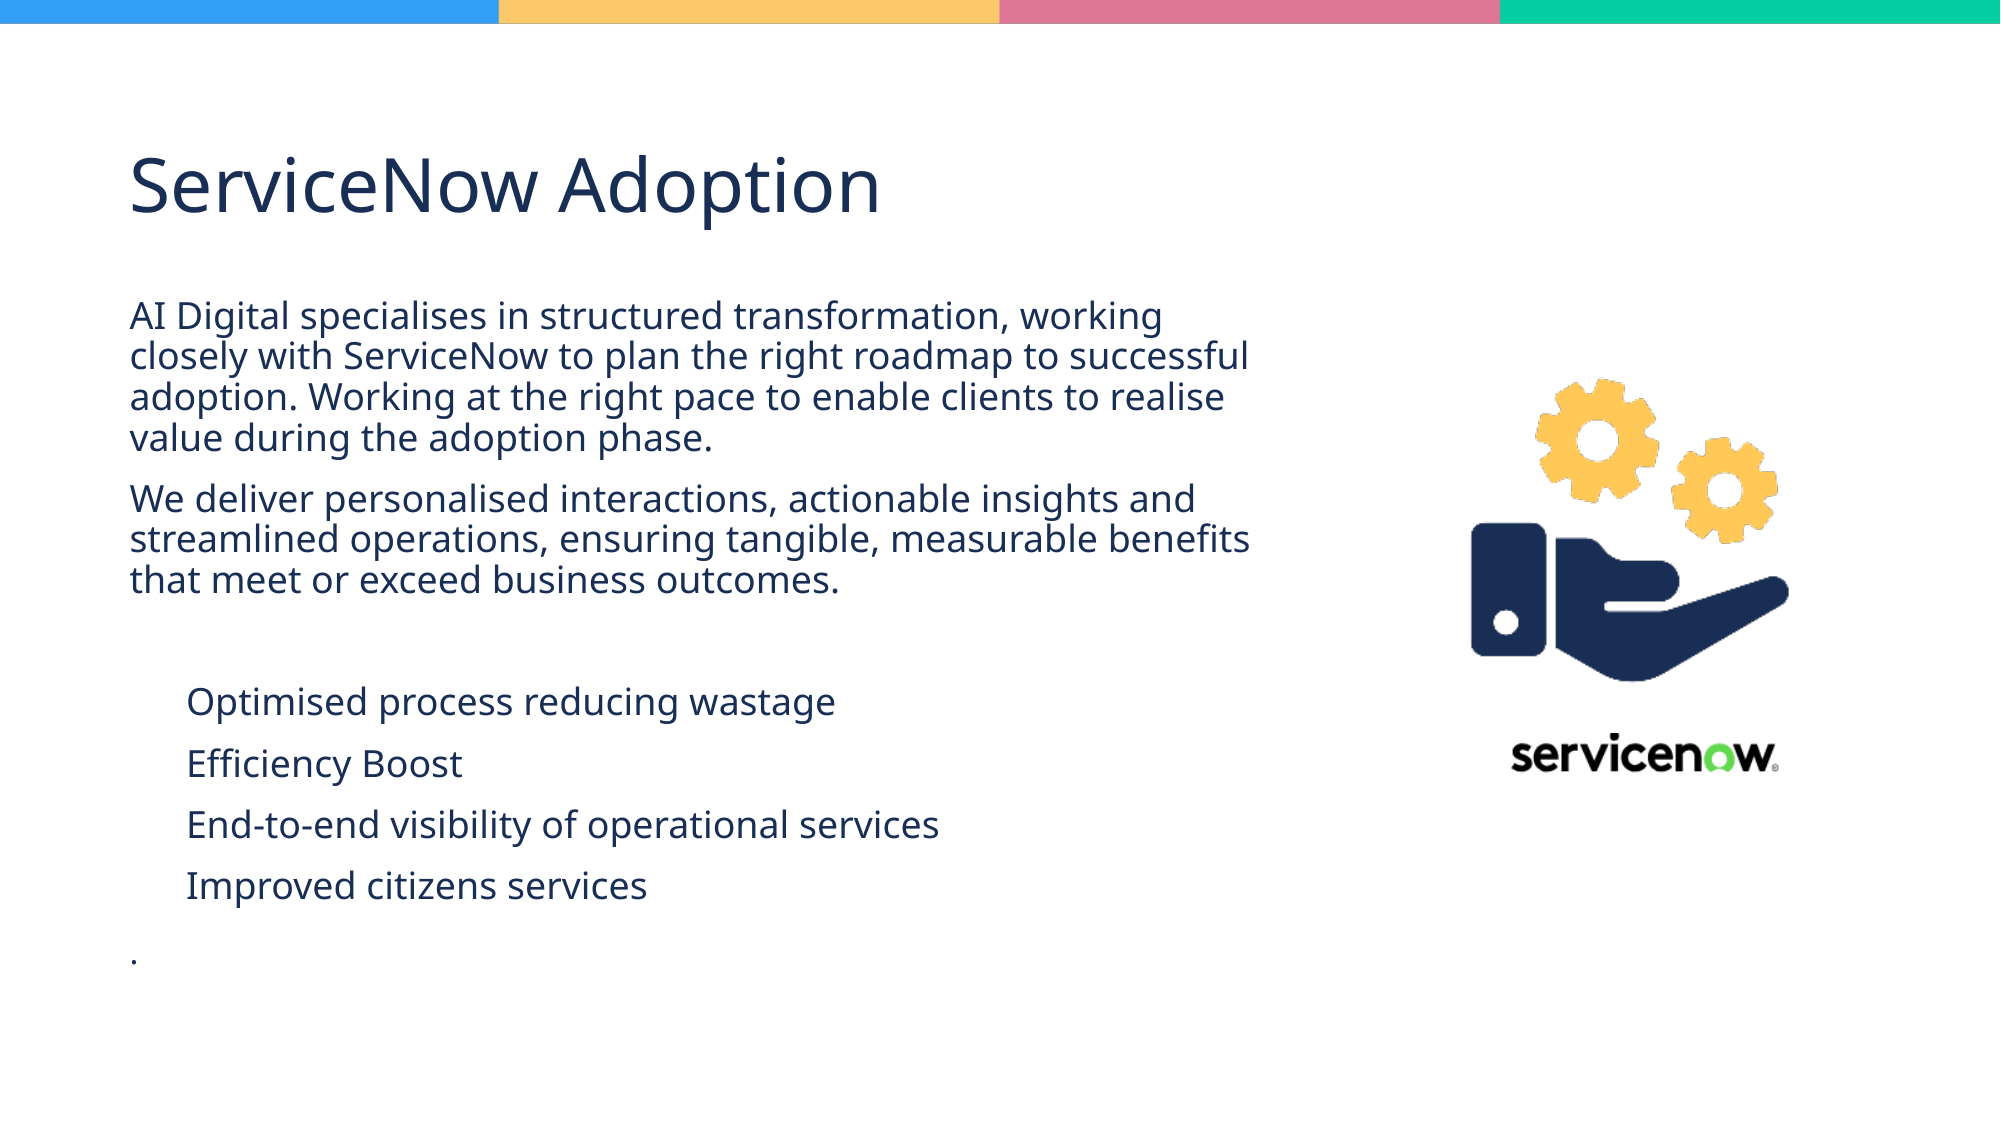

# ServiceNow Adoption
AI Digital specialises in structured transformation, working closely with ServiceNow to plan the right roadmap to successful adoption. Working at the right pace to enable clients to realise value during the adoption phase.
We deliver personalised interactions, actionable insights and streamlined operations, ensuring tangible, measurable benefits that meet or exceed business outcomes.
Optimised process reducing wastage
Efficiency Boost
End-to-end visibility of operational services
Improved citizens services
.